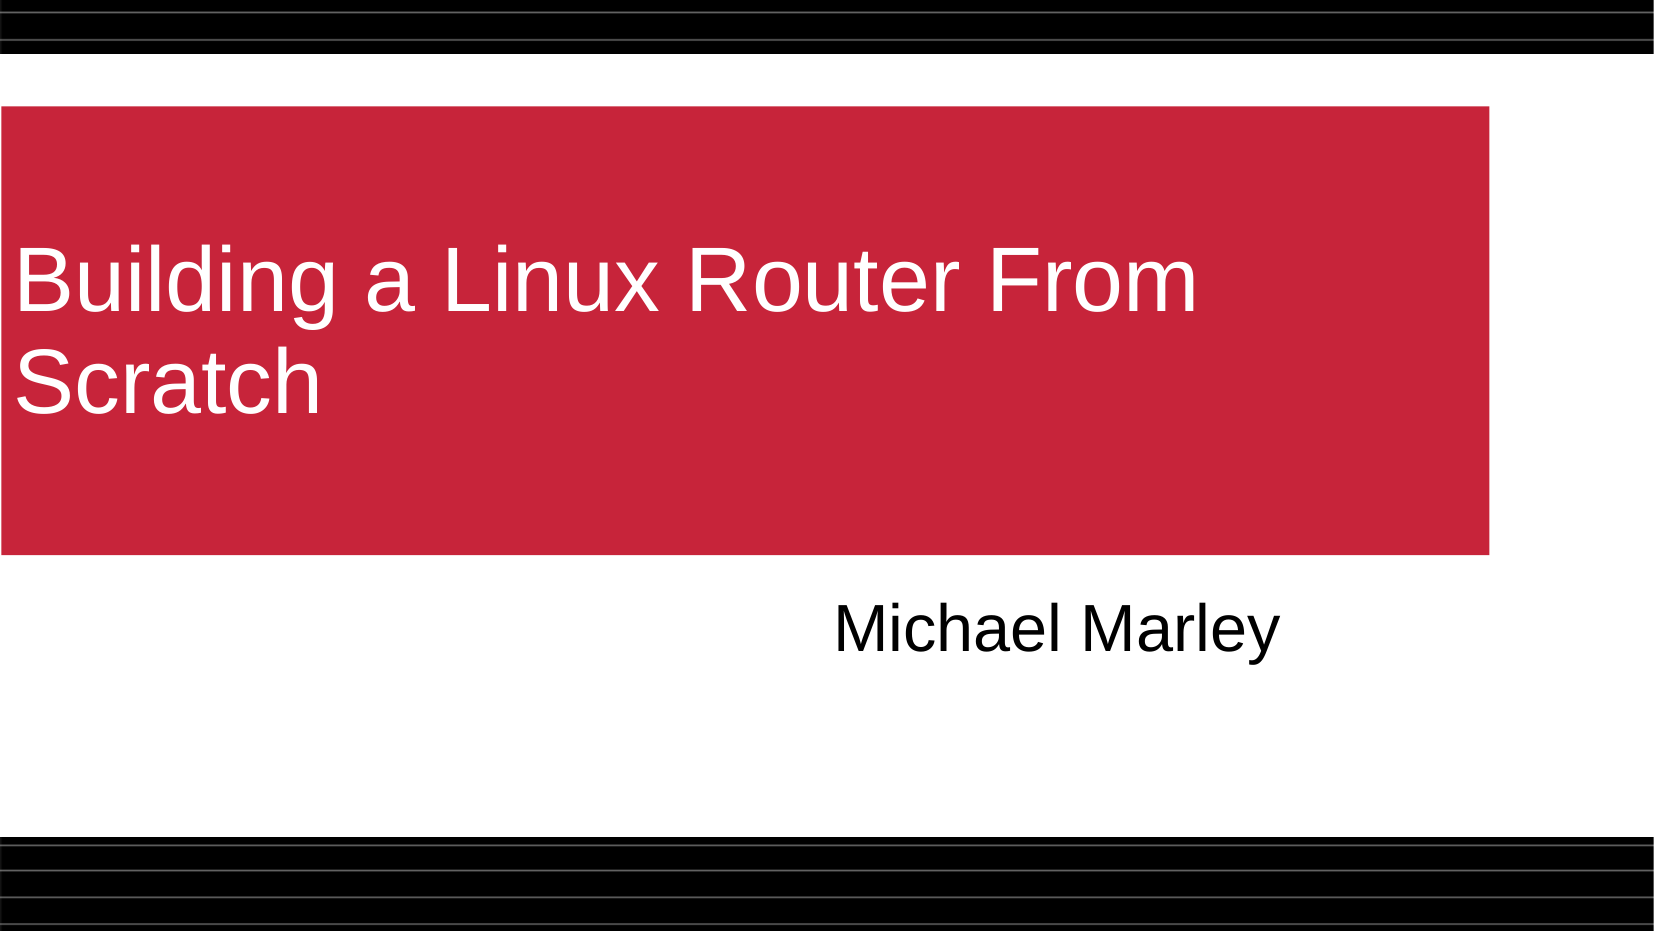

# Building a Linux Router From Scratch
Michael Marley